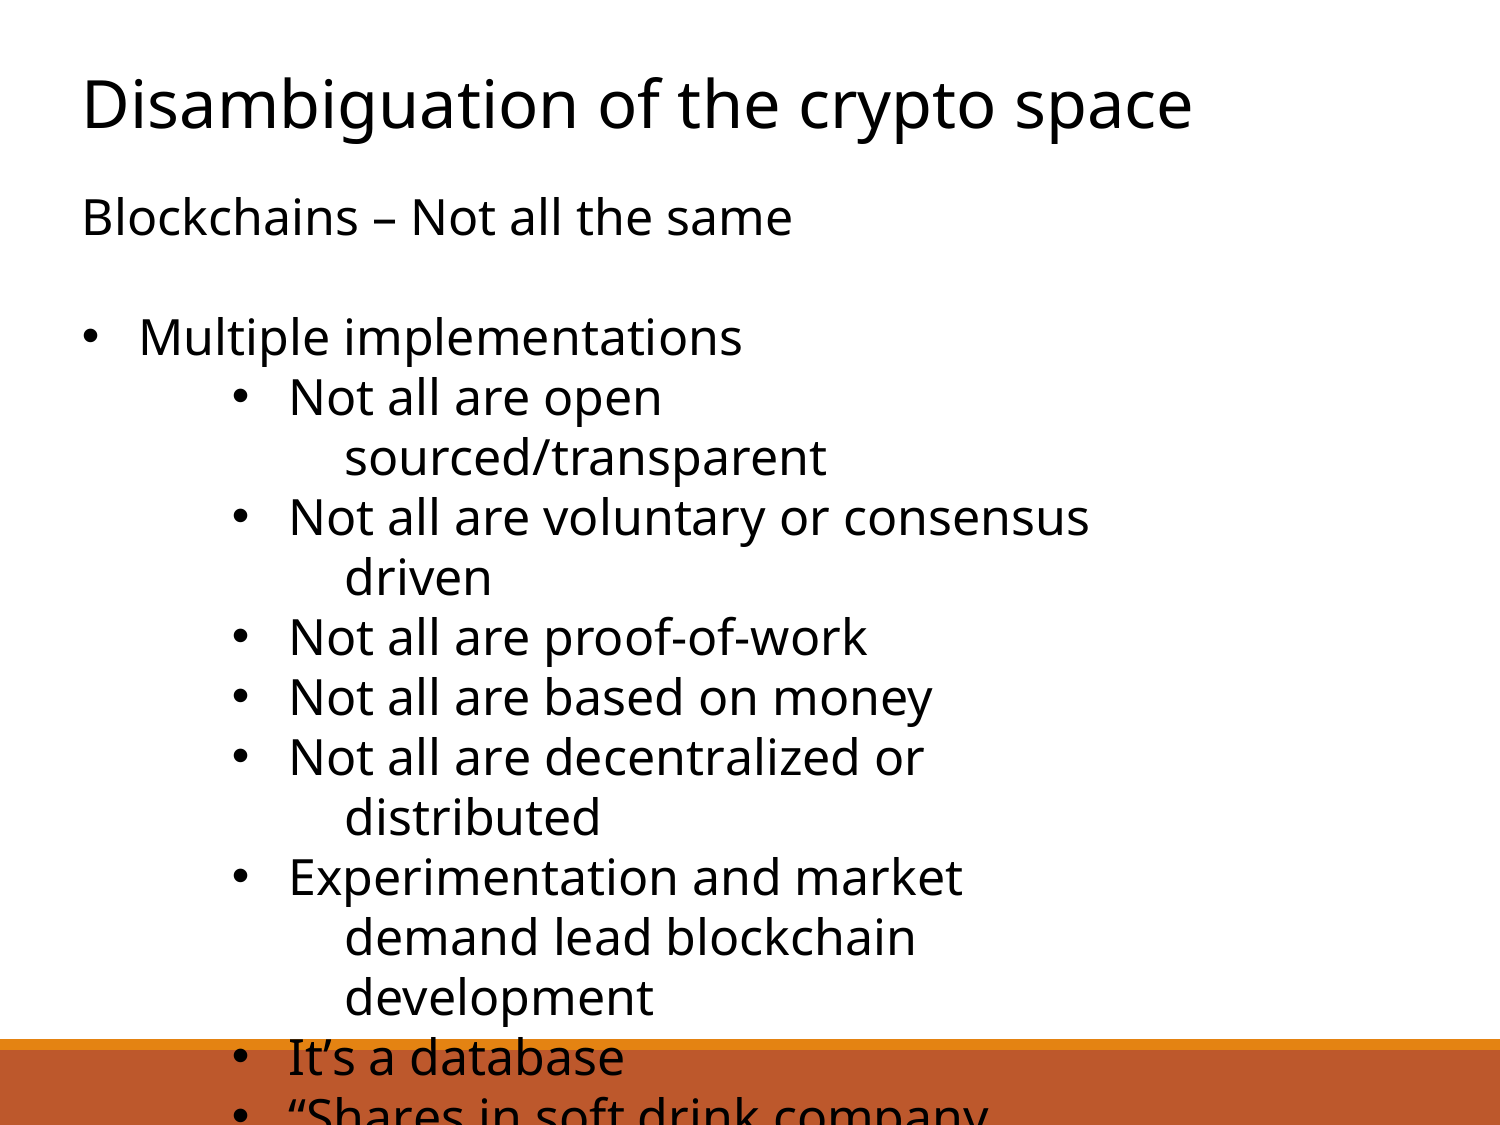

Disambiguation of the crypto space
Blockchains – Not all the same
Multiple implementations
Not all are open sourced/transparent
Not all are voluntary or consensus driven
Not all are proof-of-work
Not all are based on money
Not all are decentralized or distributed
Experimentation and market demand lead blockchain development
It’s a database
“Shares in soft drink company spike 500% after it adds ‘blockchain’ to name” – Financial Times